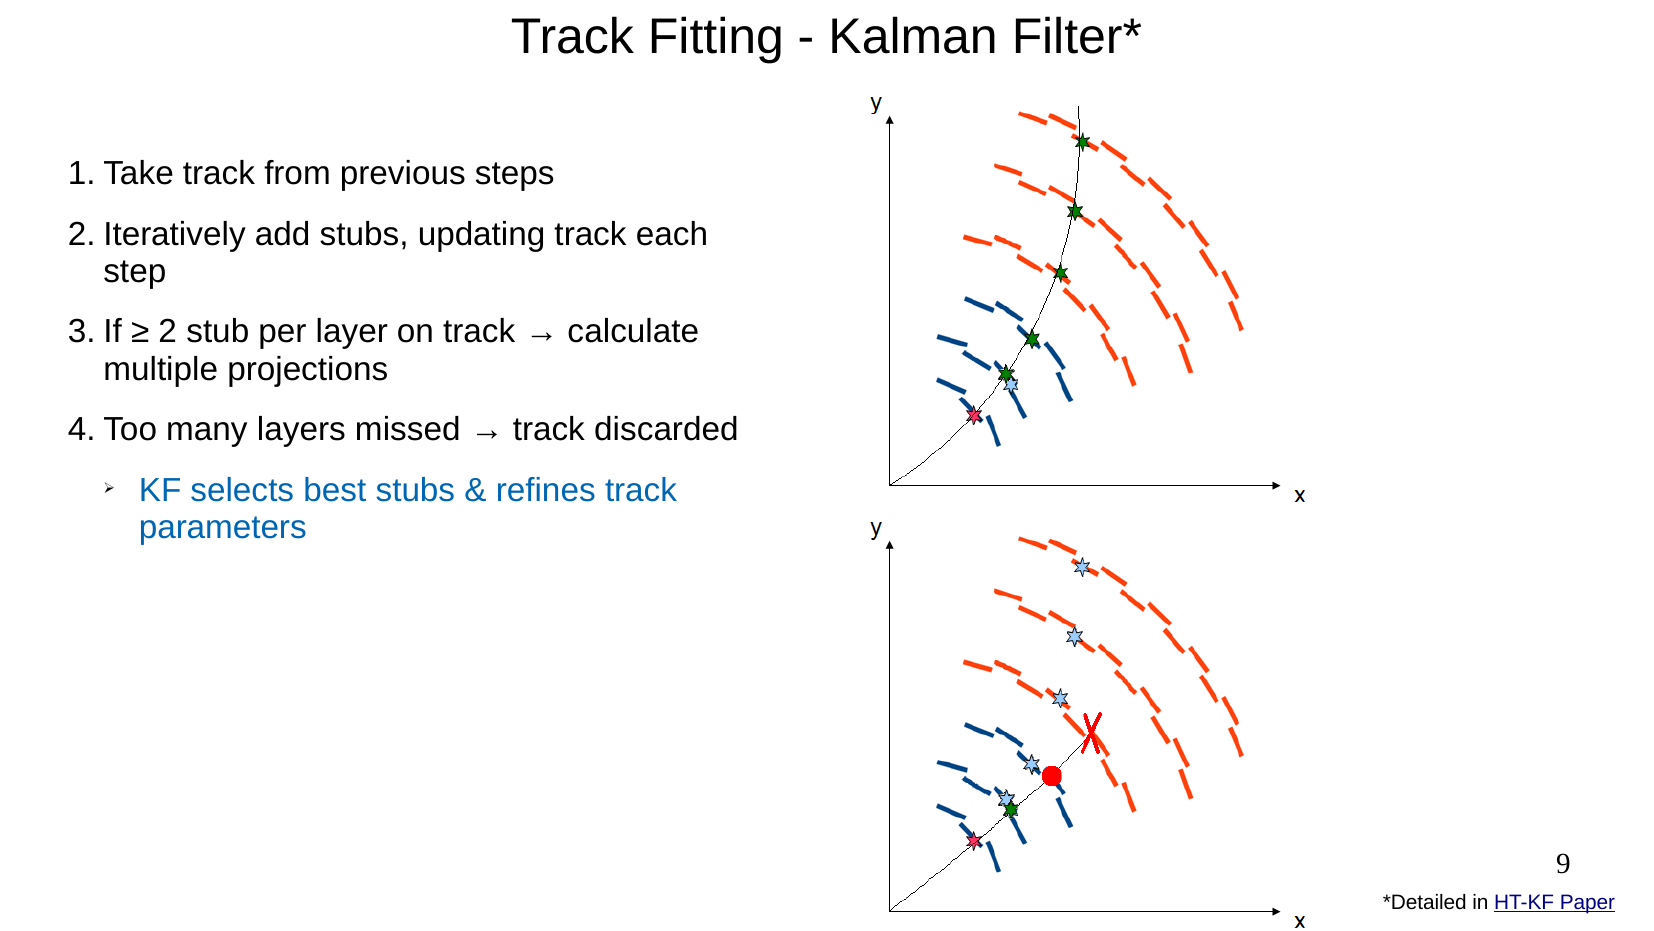

# Track Fitting - Kalman Filter*
Take track from previous steps
Iteratively add stubs, updating track each step
If ≥ 2 stub per layer on track → calculate multiple projections
Too many layers missed → track discarded
KF selects best stubs & refines track parameters
9
*Detailed in HT-KF Paper